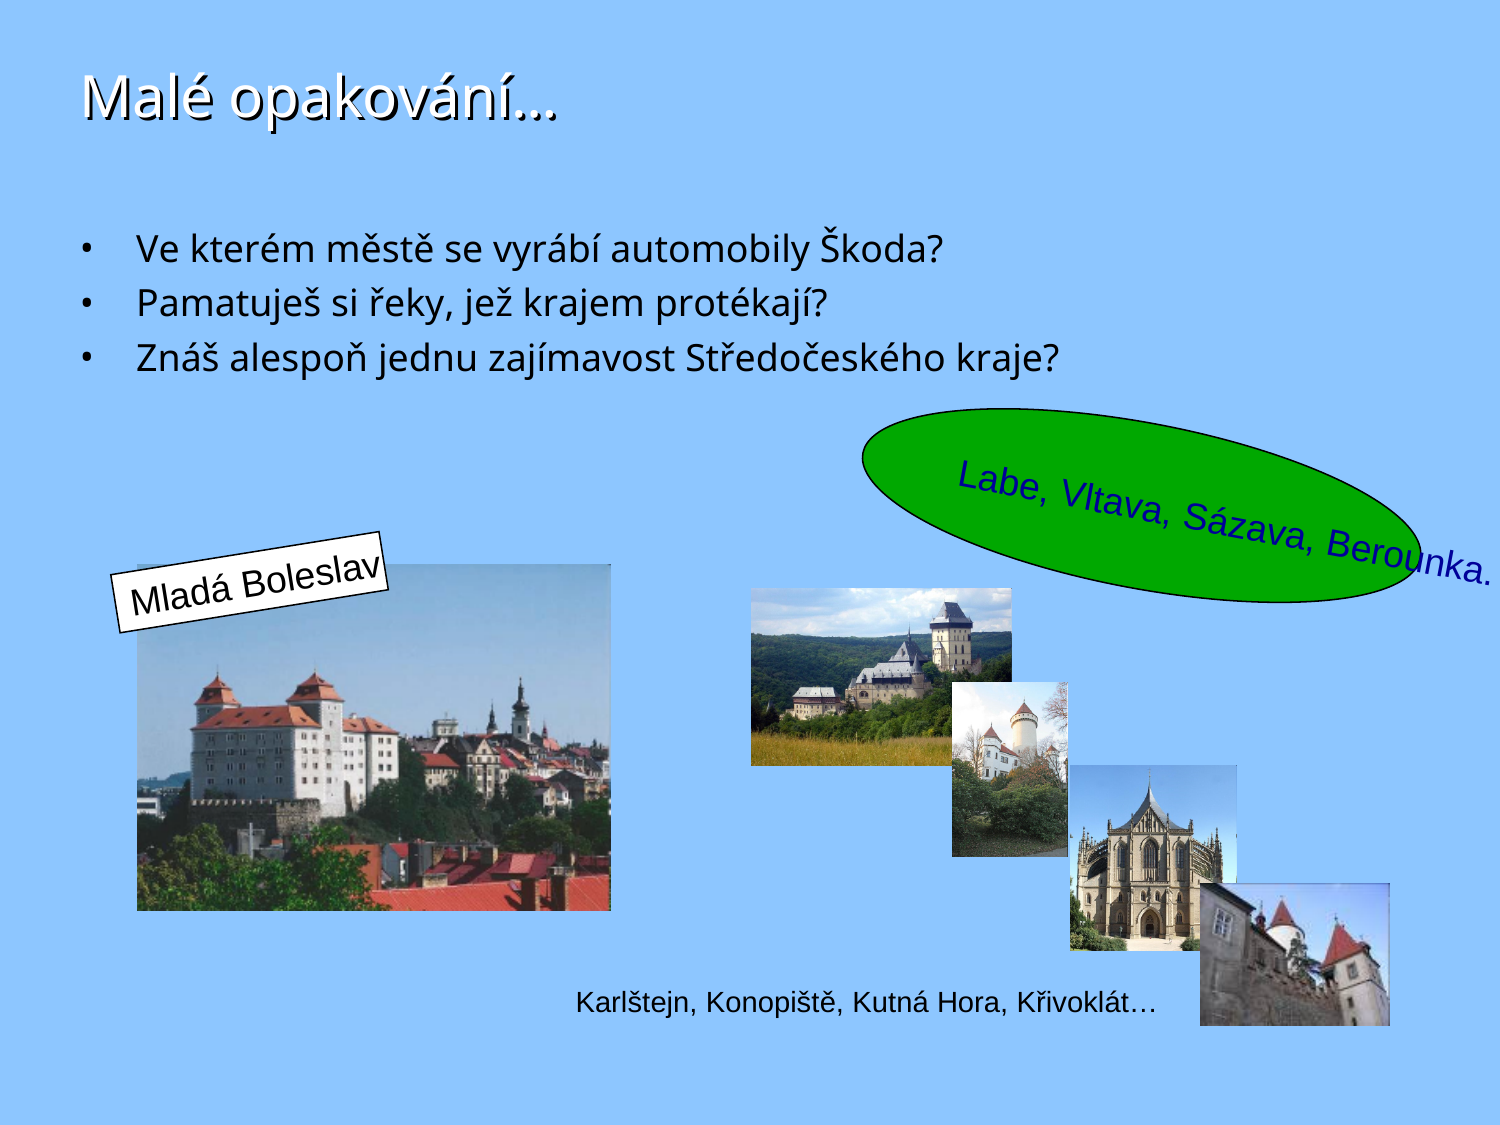

# Malé opakování…
Ve kterém městě se vyrábí automobily Škoda?
Pamatuješ si řeky, jež krajem protékají?
Znáš alespoň jednu zajímavost Středočeského kraje?
Labe, Vltava, Sázava, Berounka.
Mladá Boleslav
Karlštejn, Konopiště, Kutná Hora, Křivoklát…